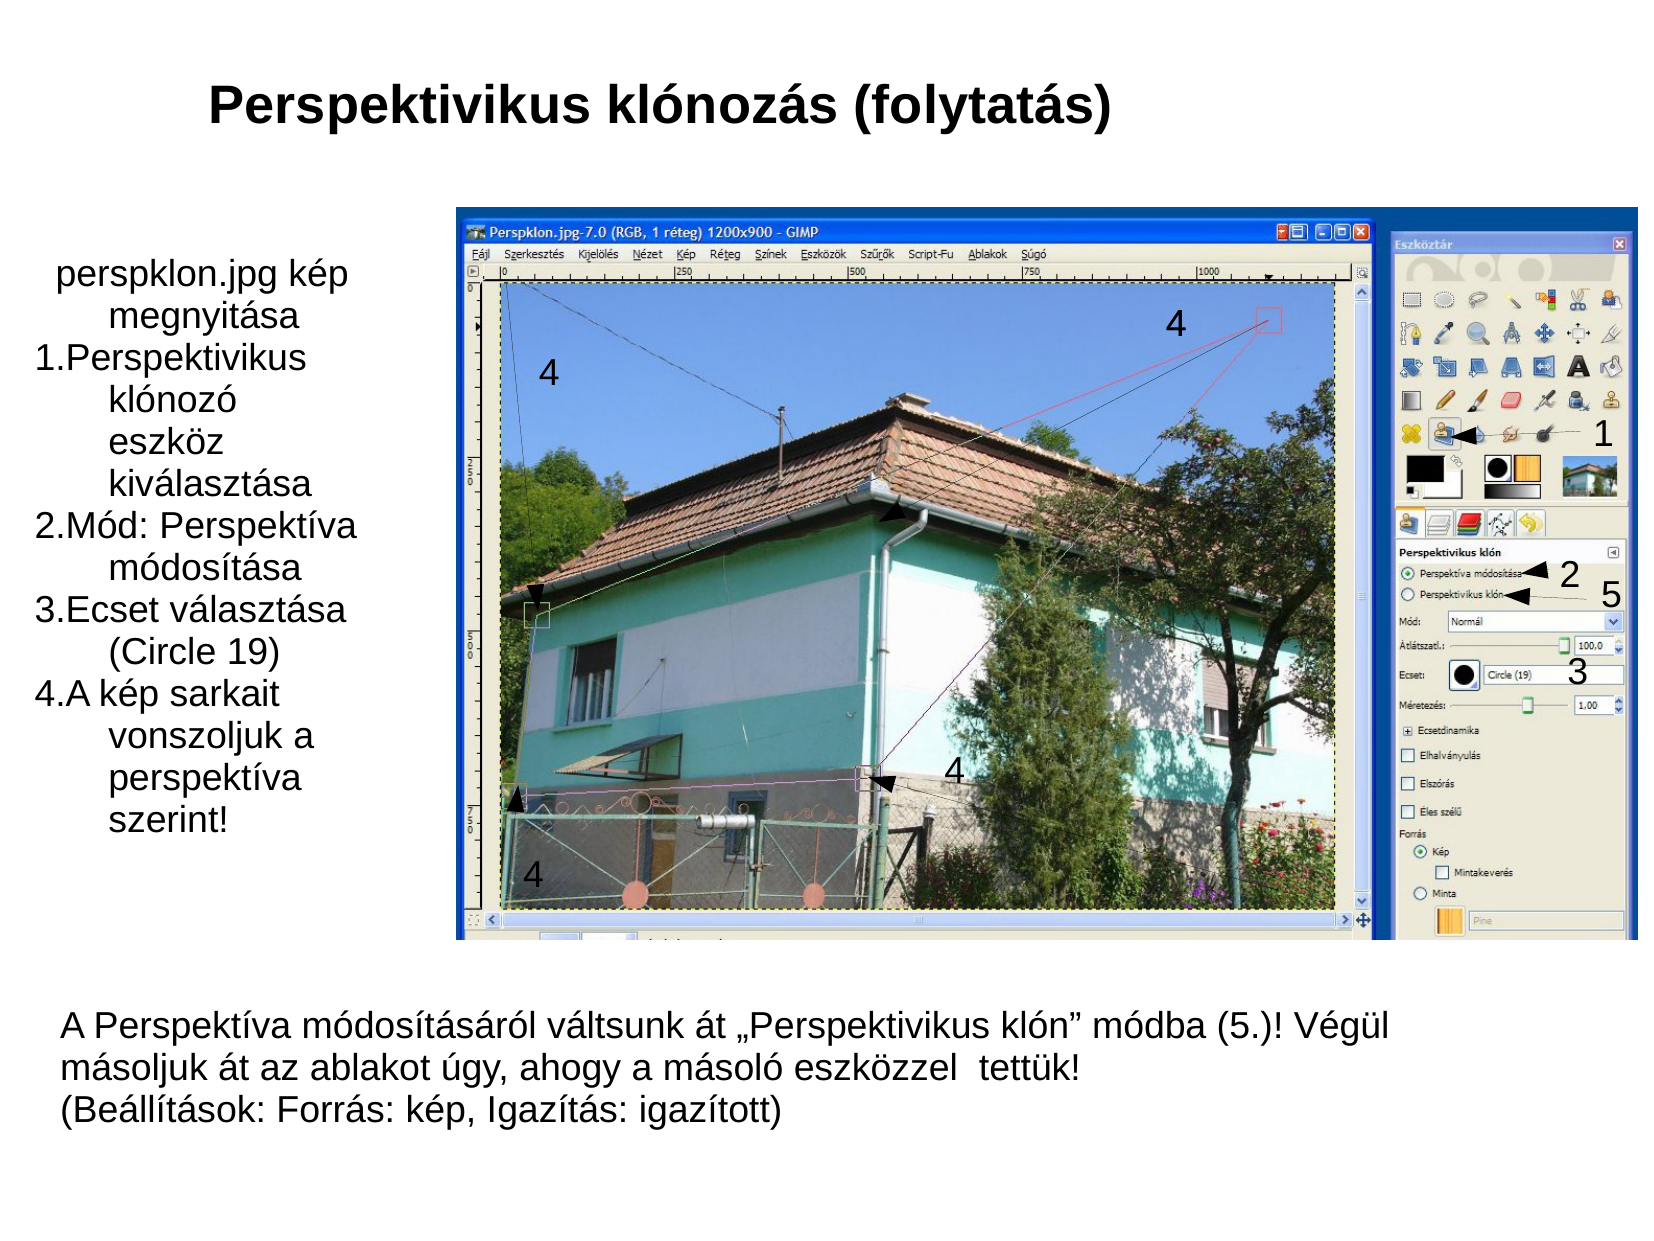

Perspektivikus klónozás (folytatás)
 perspklon.jpg kép 	megnyitása
Perspektivikus
 	klónozó
	eszköz
	kiválasztása
Mód: Perspektíva
	módosítása
Ecset választása
	(Circle 19)
A kép sarkait
	vonszoljuk a
	perspektíva
	szerint!
4
4
4
1
2
5
3
4
4
A Perspektíva módosításáról váltsunk át „Perspektivikus klón” módba (5.)! Végül másoljuk át az ablakot úgy, ahogy a másoló eszközzel tettük!
(Beállítások: Forrás: kép, Igazítás: igazított)